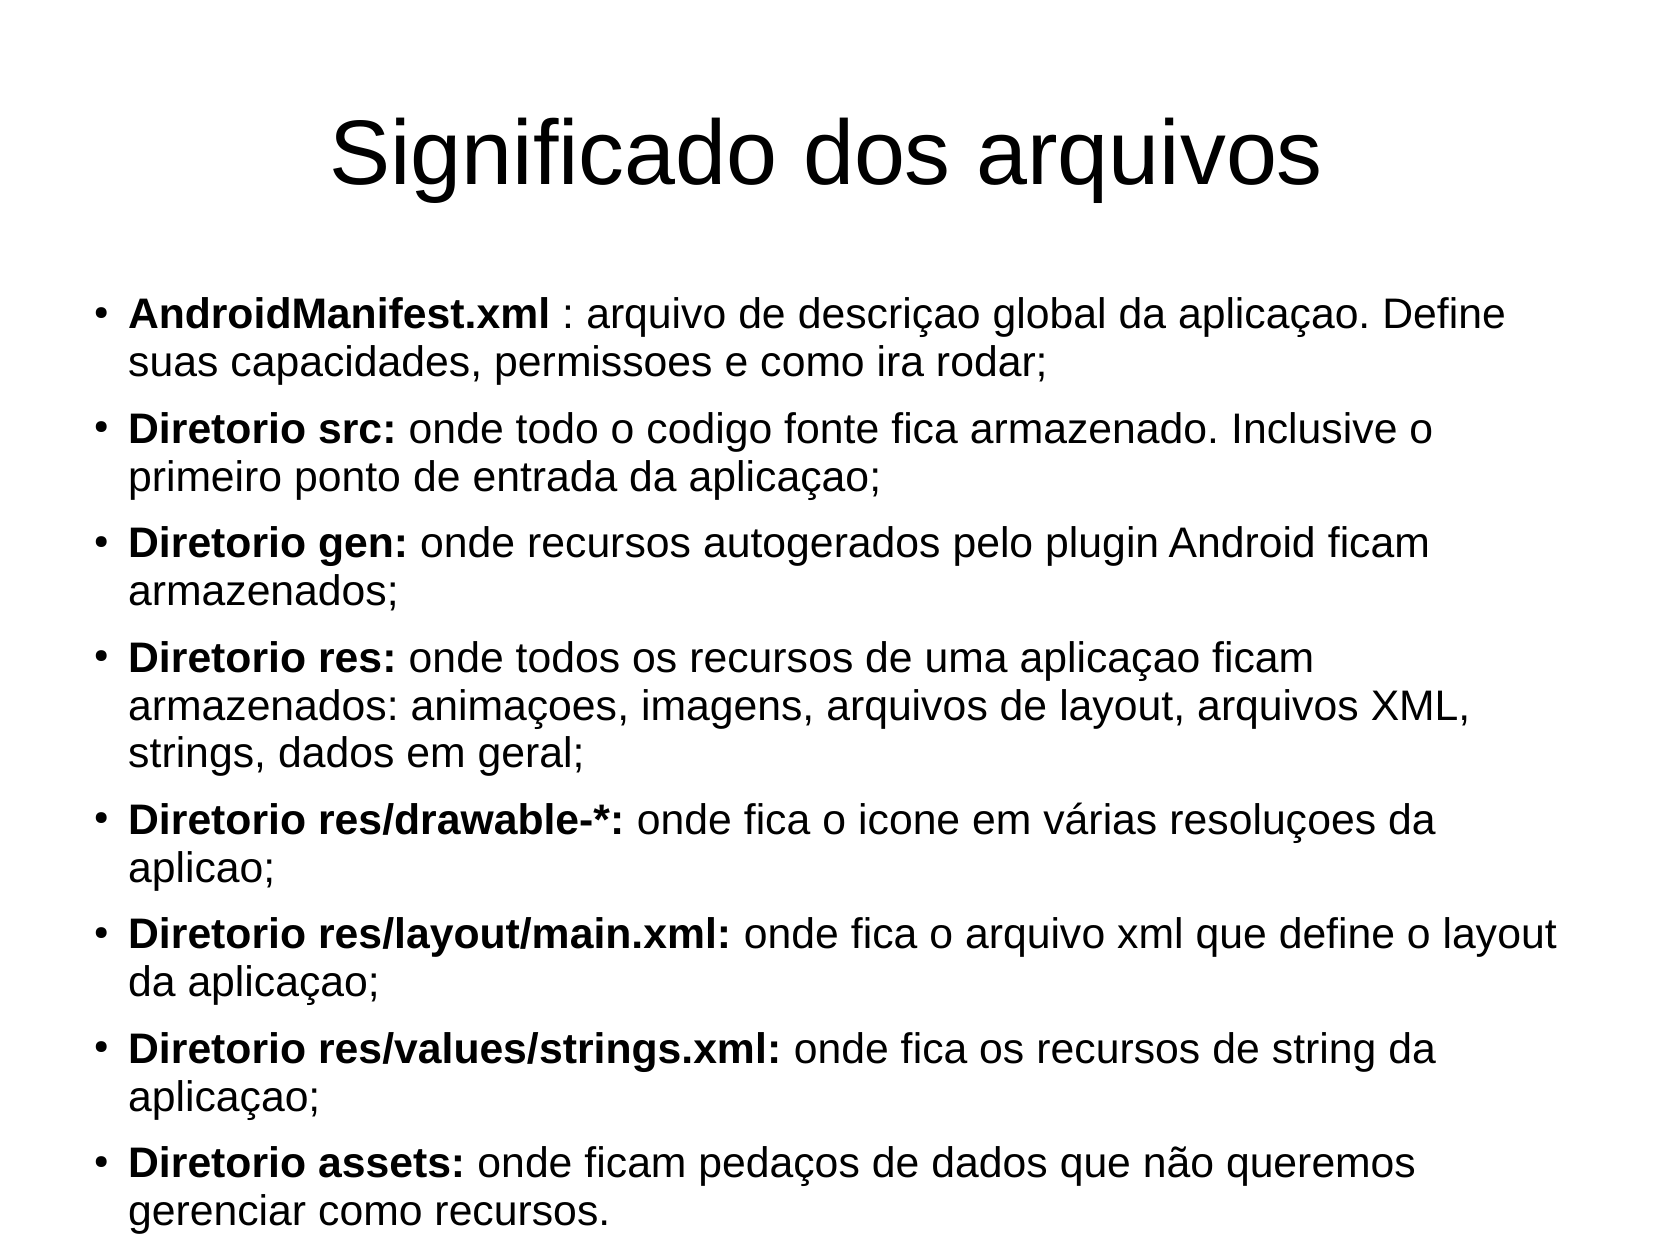

# Significado dos arquivos
AndroidManifest.xml : arquivo de descriçao global da aplicaçao. Define suas capacidades, permissoes e como ira rodar;
Diretorio src: onde todo o codigo fonte fica armazenado. Inclusive o primeiro ponto de entrada da aplicaçao;
Diretorio gen: onde recursos autogerados pelo plugin Android ficam armazenados;
Diretorio res: onde todos os recursos de uma aplicaçao ficam armazenados: animaçoes, imagens, arquivos de layout, arquivos XML, strings, dados em geral;
Diretorio res/drawable-*: onde fica o icone em várias resoluçoes da aplicao;
Diretorio res/layout/main.xml: onde fica o arquivo xml que define o layout da aplicaçao;
Diretorio res/values/strings.xml: onde fica os recursos de string da aplicaçao;
Diretorio assets: onde ficam pedaços de dados que não queremos gerenciar como recursos.